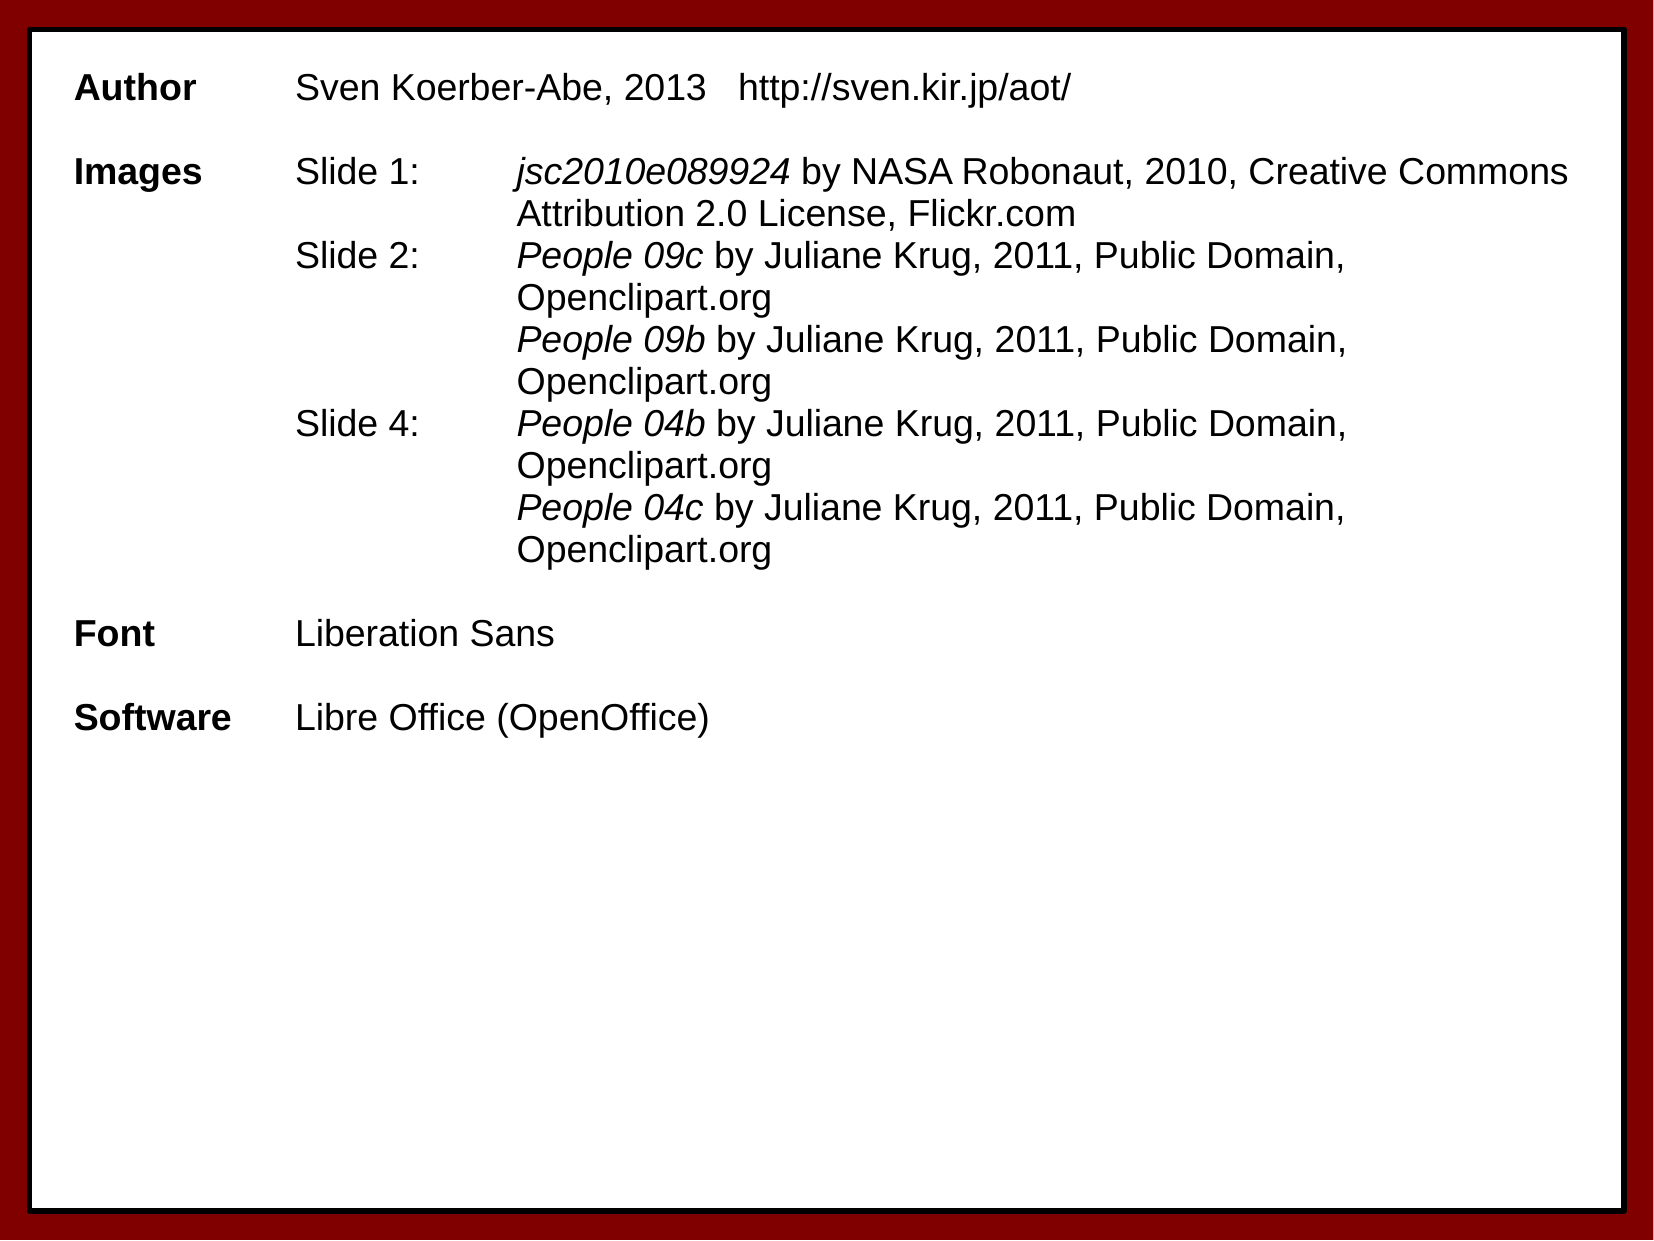

Author		Sven Koerber-Abe, 2013	http://sven.kir.jp/aot/
Images		Slide 1:		jsc2010e089924 by NASA Robonaut, 2010, Creative Commons 						Attribution 2.0 License, Flickr.com
			Slide 2:		People 09c by Juliane Krug, 2011, Public Domain, 									Openclipart.org
						People 09b by Juliane Krug, 2011, Public Domain, 									Openclipart.org
			Slide 4:		People 04b by Juliane Krug, 2011, Public Domain, 									Openclipart.org
						People 04c by Juliane Krug, 2011, Public Domain, 									Openclipart.org
Font		Liberation Sans
Software	Libre Office (OpenOffice)